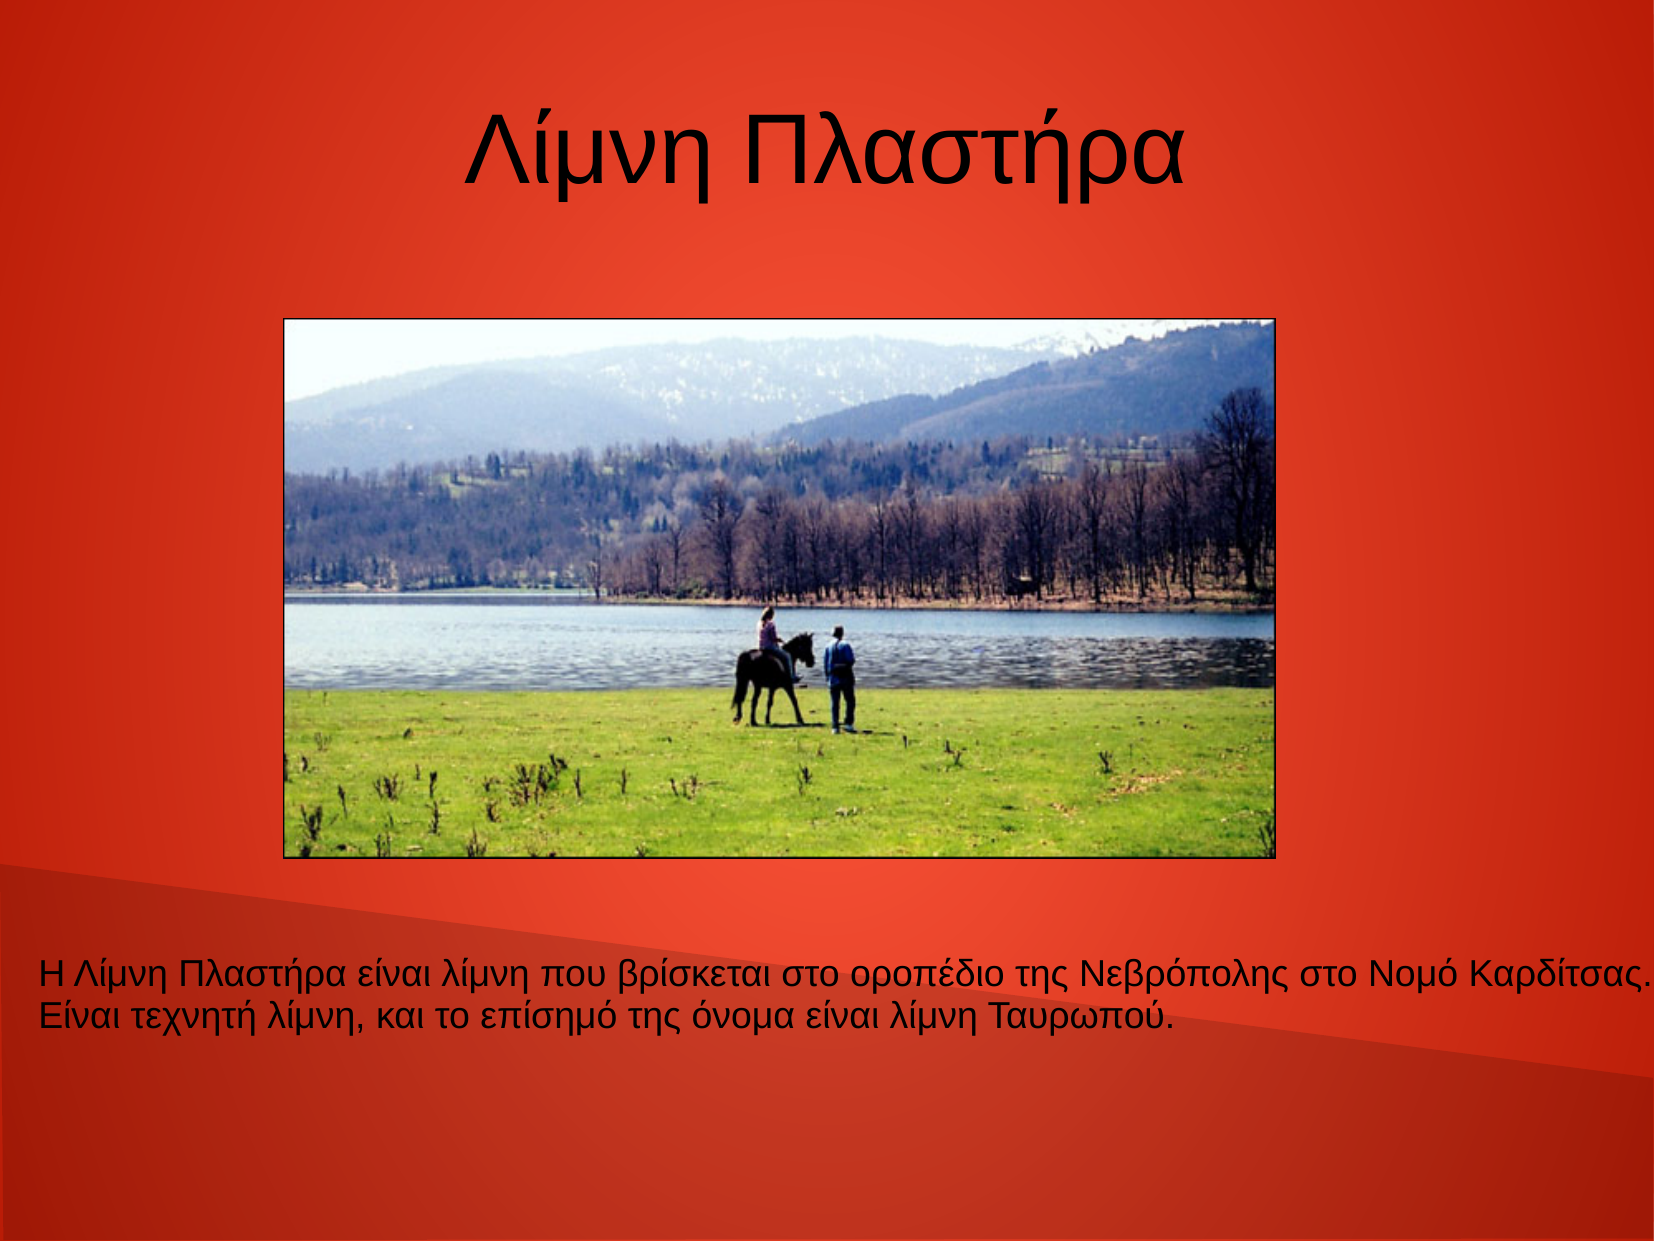

# Λίμνη Πλαστήρα
Η Λίμνη Πλαστήρα είναι λίμνη που βρίσκεται στο οροπέδιο της Νεβρόπολης στο Νομό Καρδίτσας. Είναι τεχνητή λίμνη, και το επίσημό της όνομα είναι λίμνη Ταυρωπού.